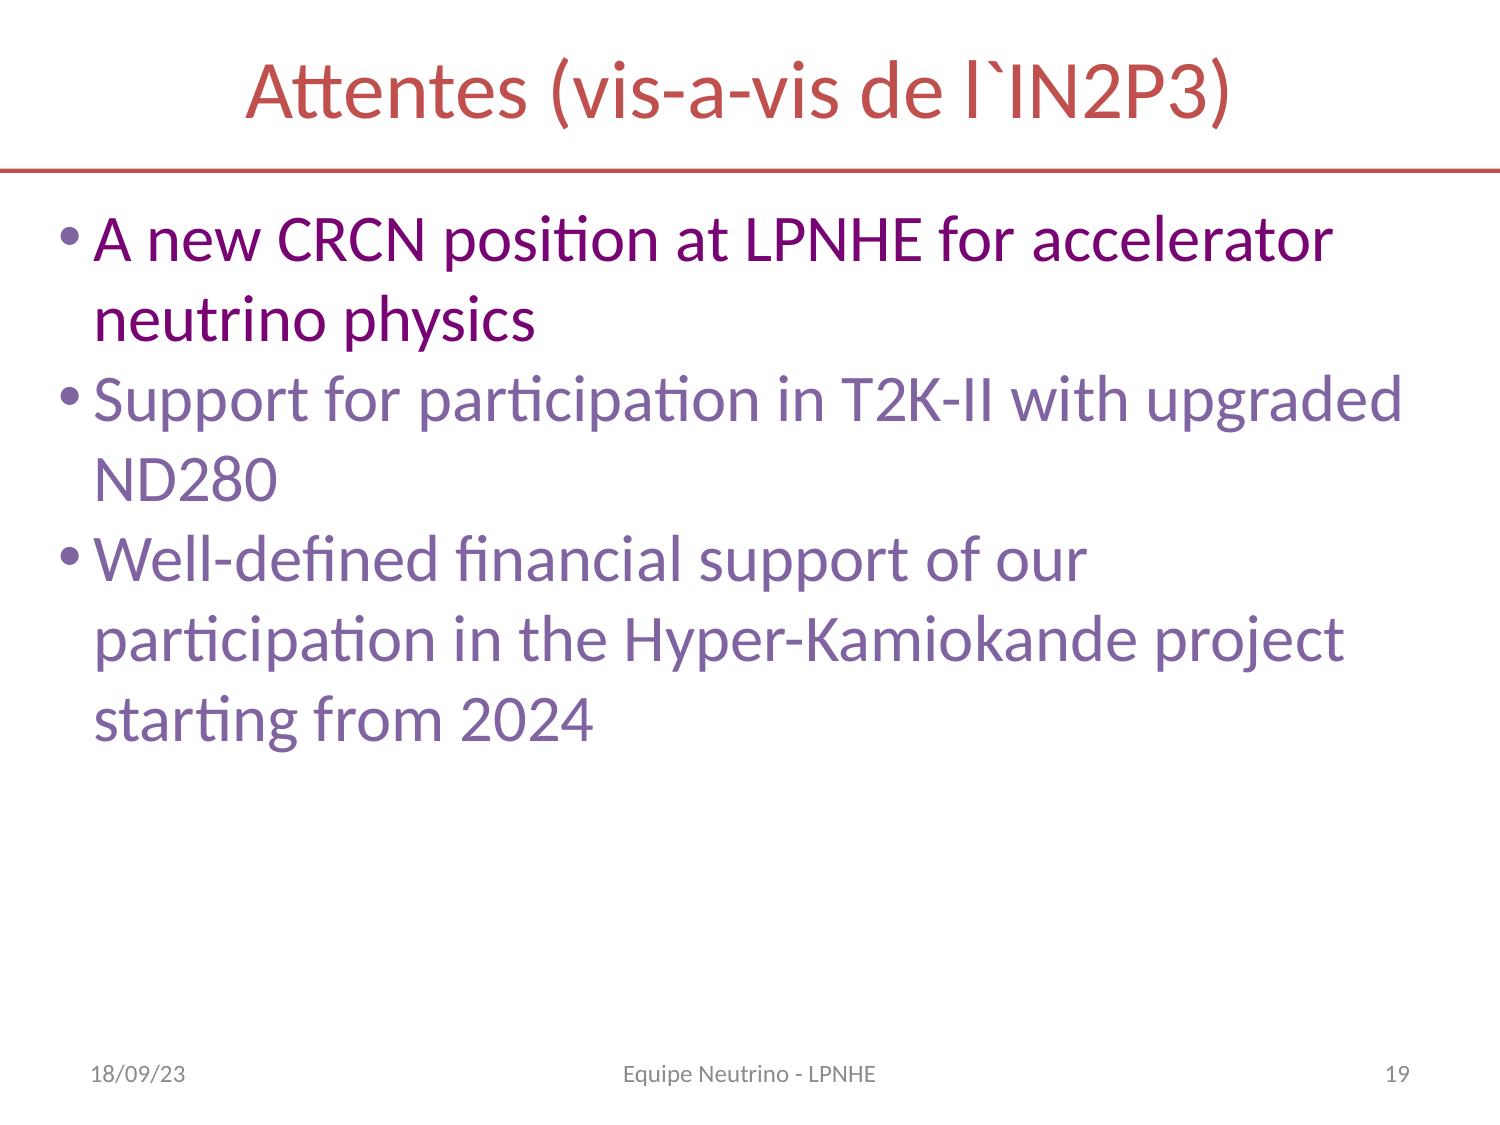

Attentes (vis-a-vis de l`IN2P3)
A new CRCN position at LPNHE for accelerator neutrino physics
Support for participation in T2K-II with upgraded ND280
Well-defined financial support of our participation in the Hyper-Kamiokande project starting from 2024
18/09/23
Equipe Neutrino - LPNHE